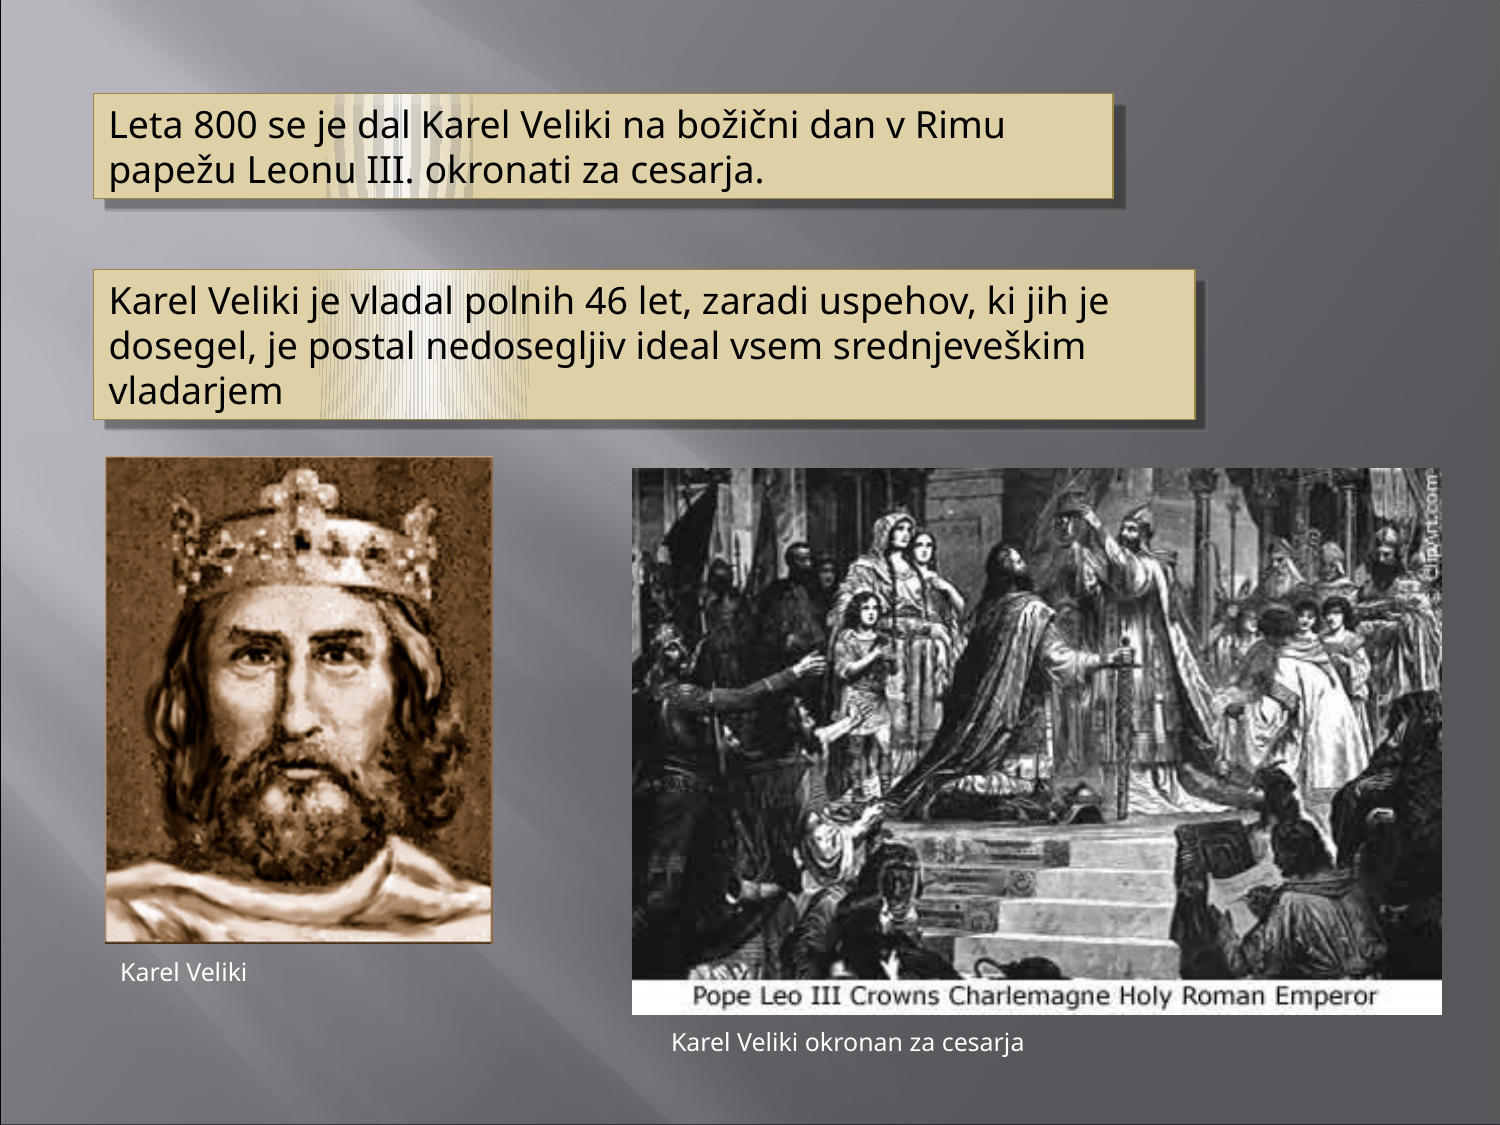

Leta 800 se je dal Karel Veliki na božični dan v Rimu papežu Leonu III. okronati za cesarja.
Karel Veliki je vladal polnih 46 let, zaradi uspehov, ki jih je dosegel, je postal nedosegljiv ideal vsem srednjeveškim vladarjem
Karel Veliki
Karel Veliki okronan za cesarja